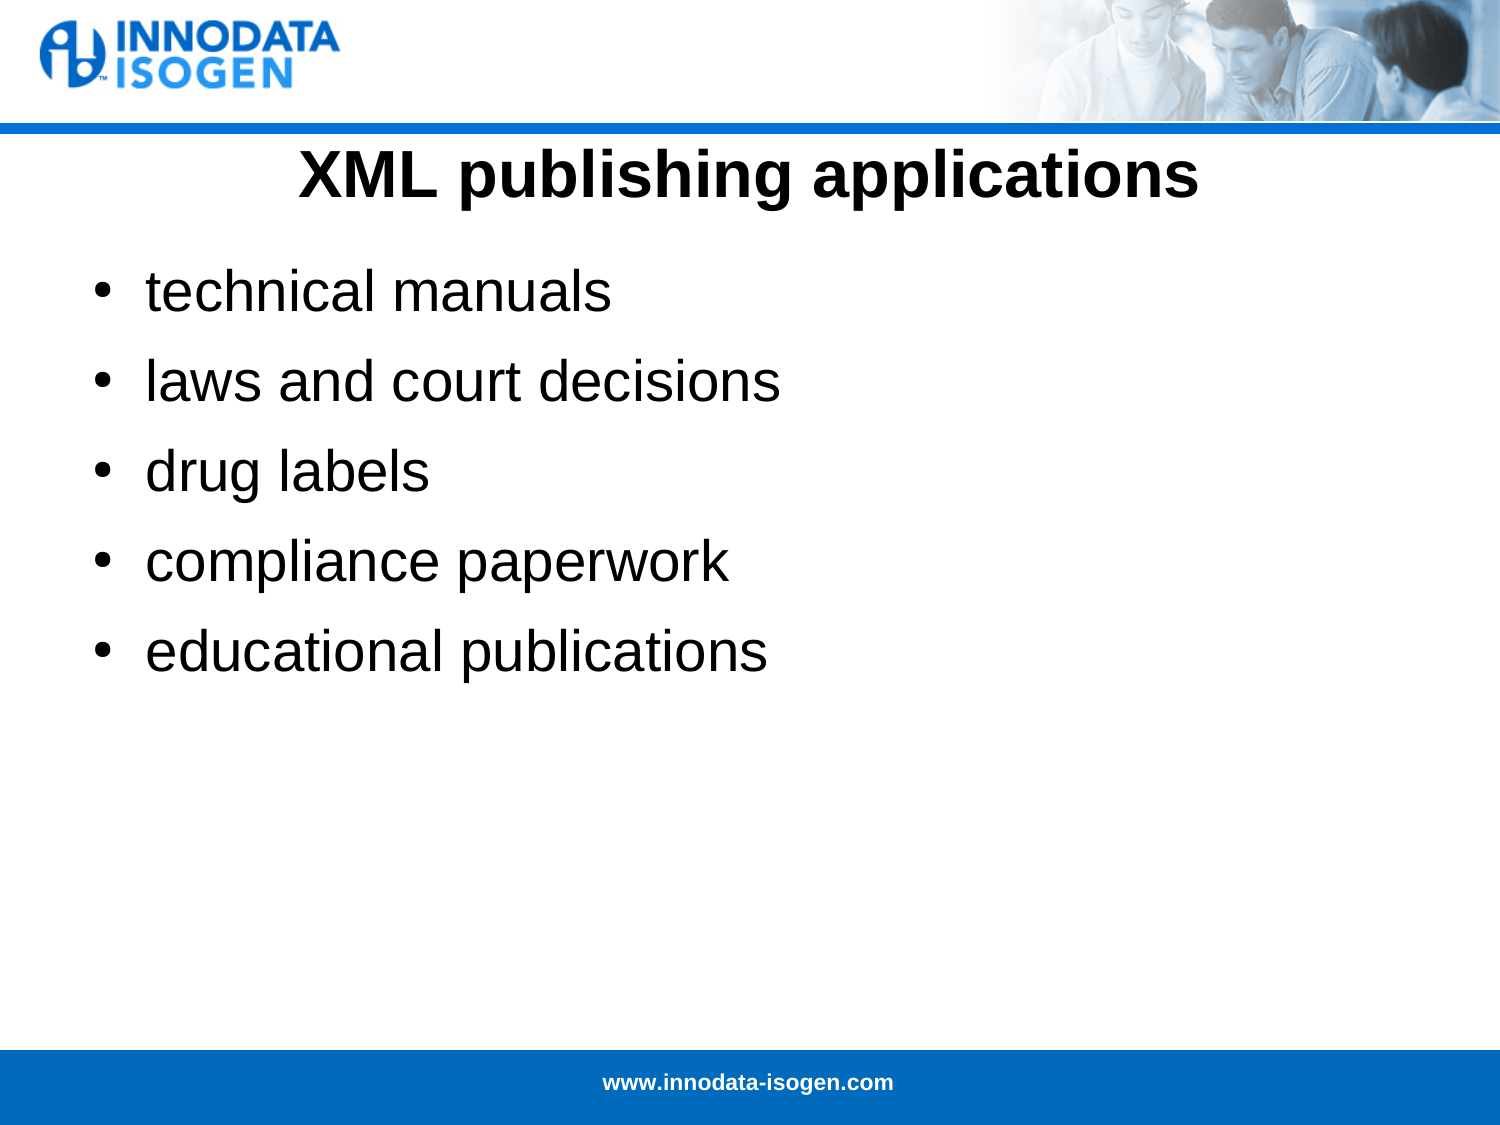

# XML publishing applications
technical manuals
laws and court decisions
drug labels
compliance paperwork
educational publications